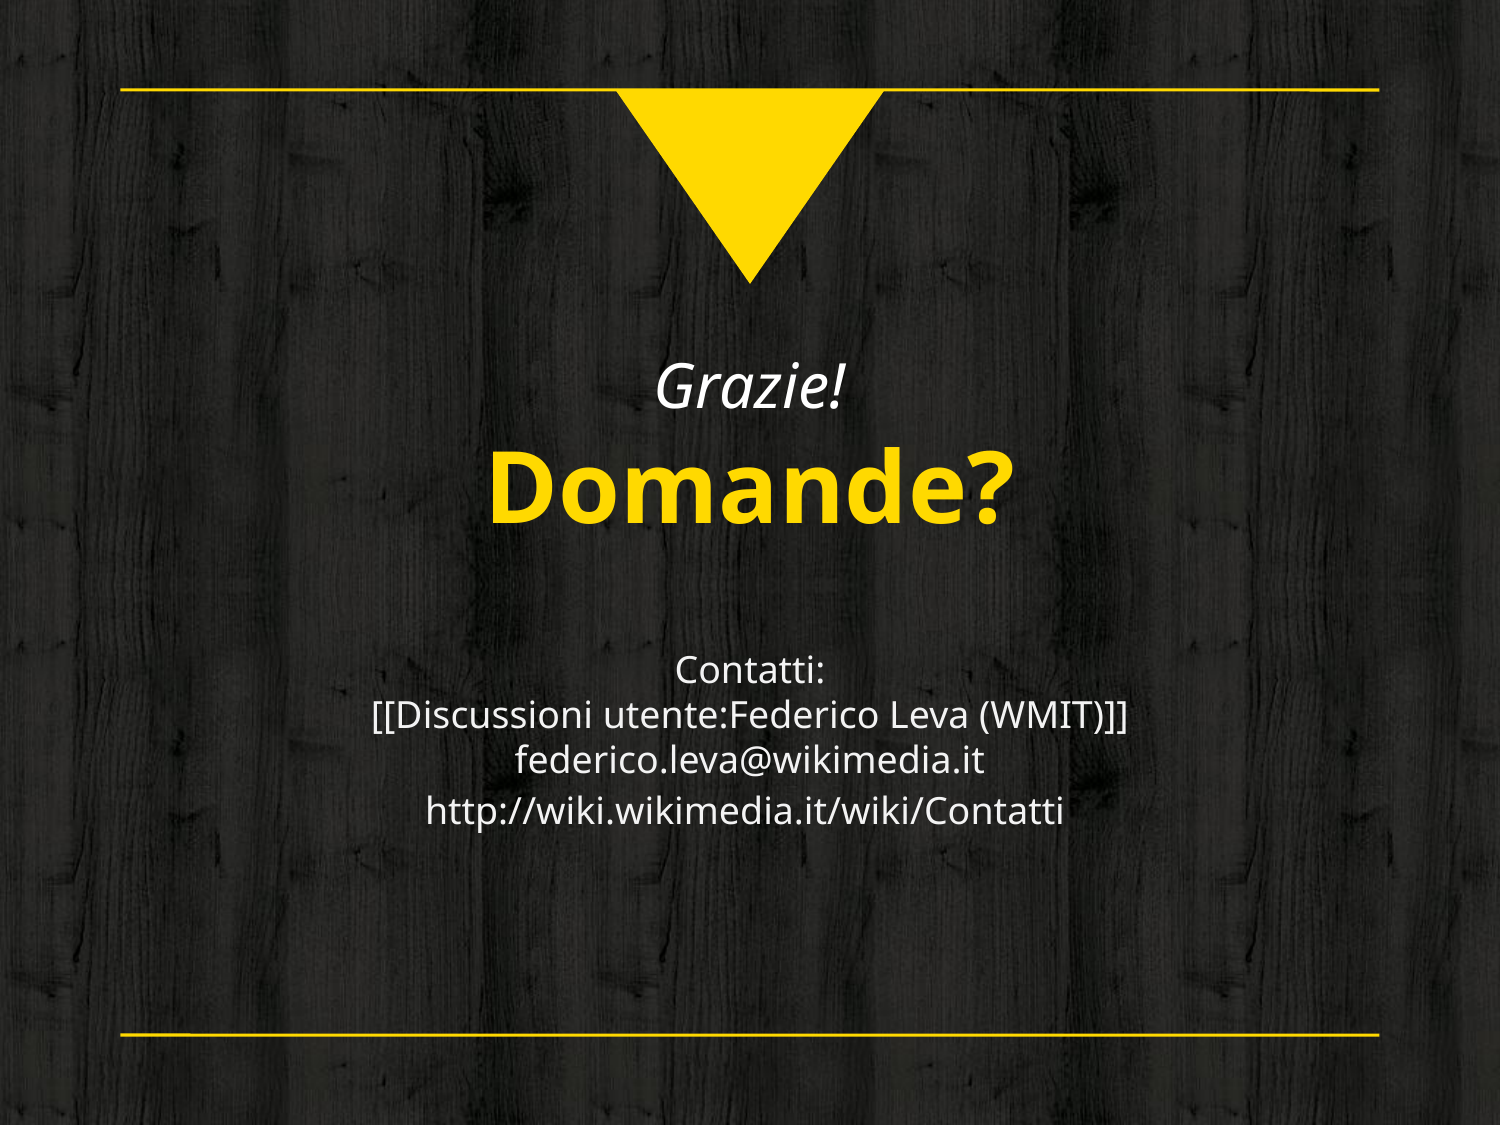

# Grazie!
Domande?
Contatti:
[[Discussioni utente:Federico Leva (WMIT)]]
federico.leva@wikimedia.it
http://wiki.wikimedia.it/wiki/Contatti